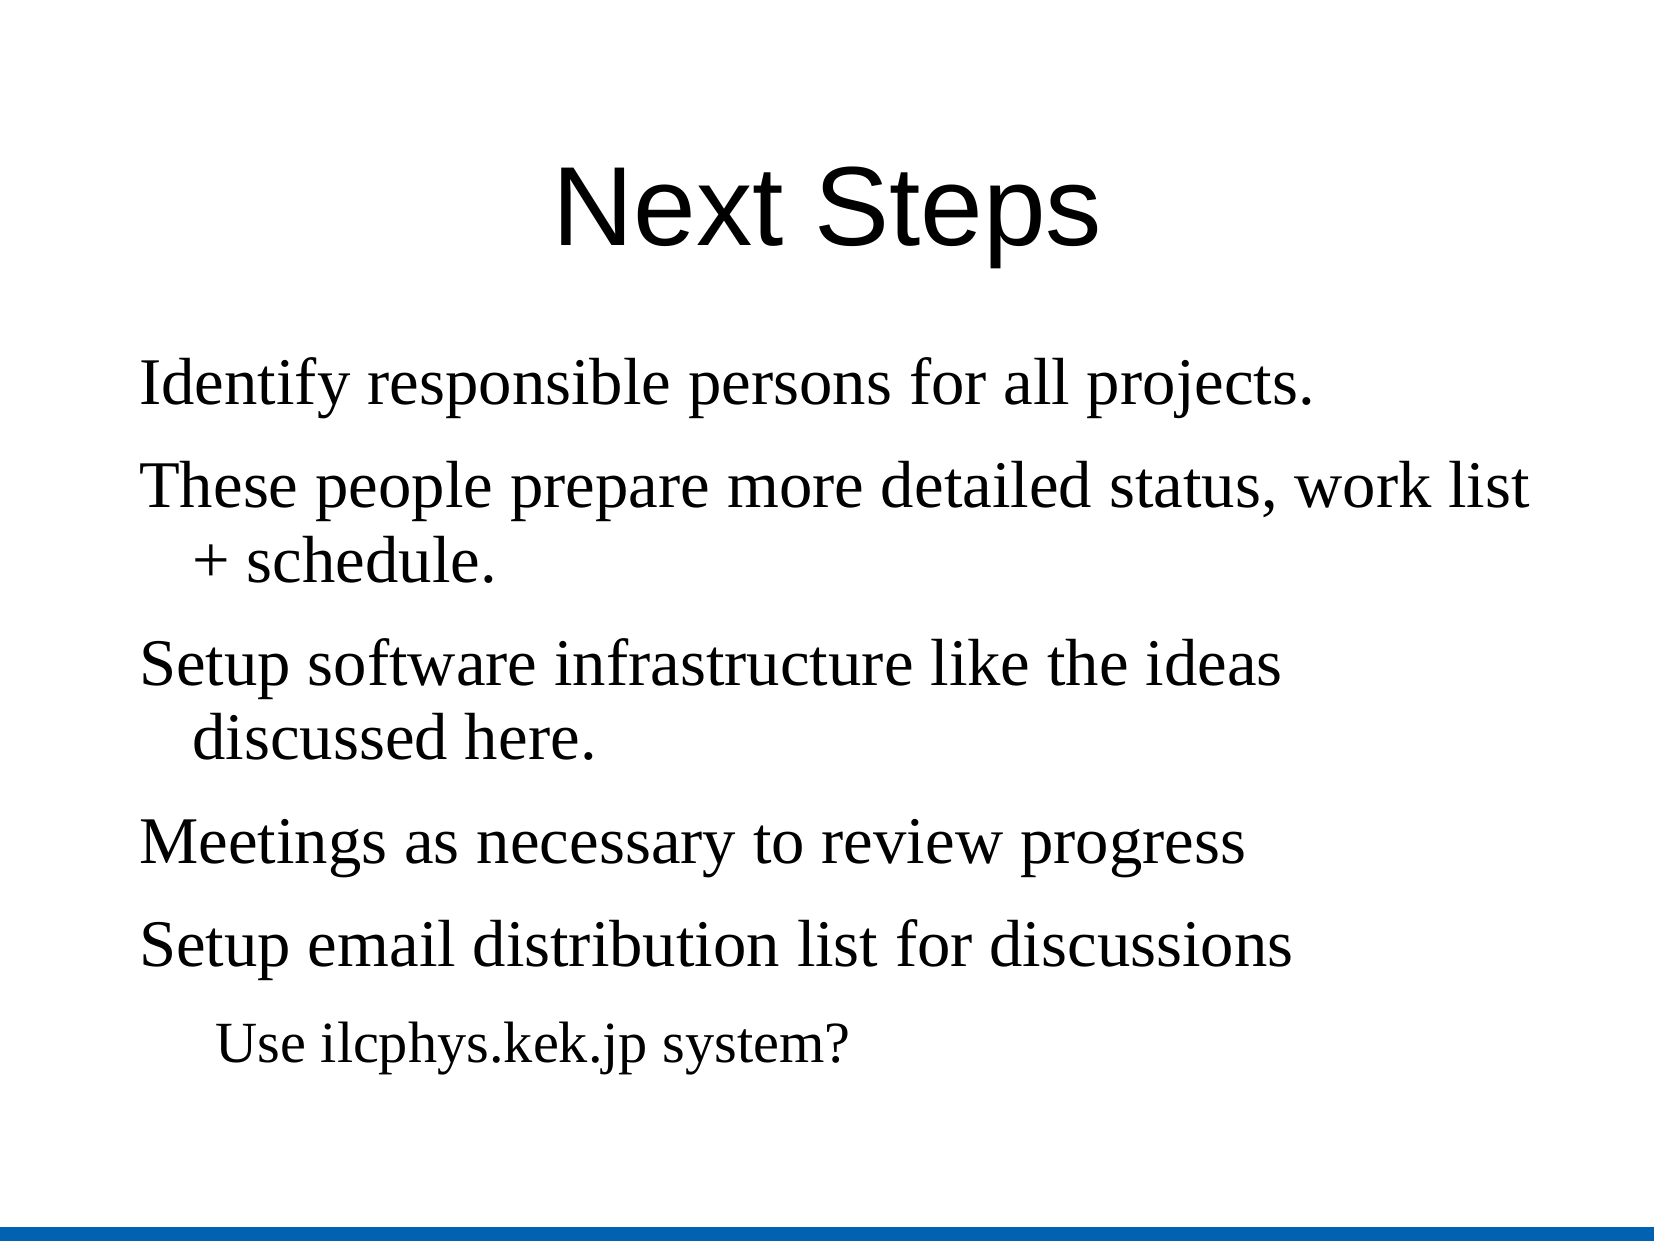

# Next Steps
Identify responsible persons for all projects.
These people prepare more detailed status, work list + schedule.
Setup software infrastructure like the ideas discussed here.
Meetings as necessary to review progress
Setup email distribution list for discussions
Use ilcphys.kek.jp system?